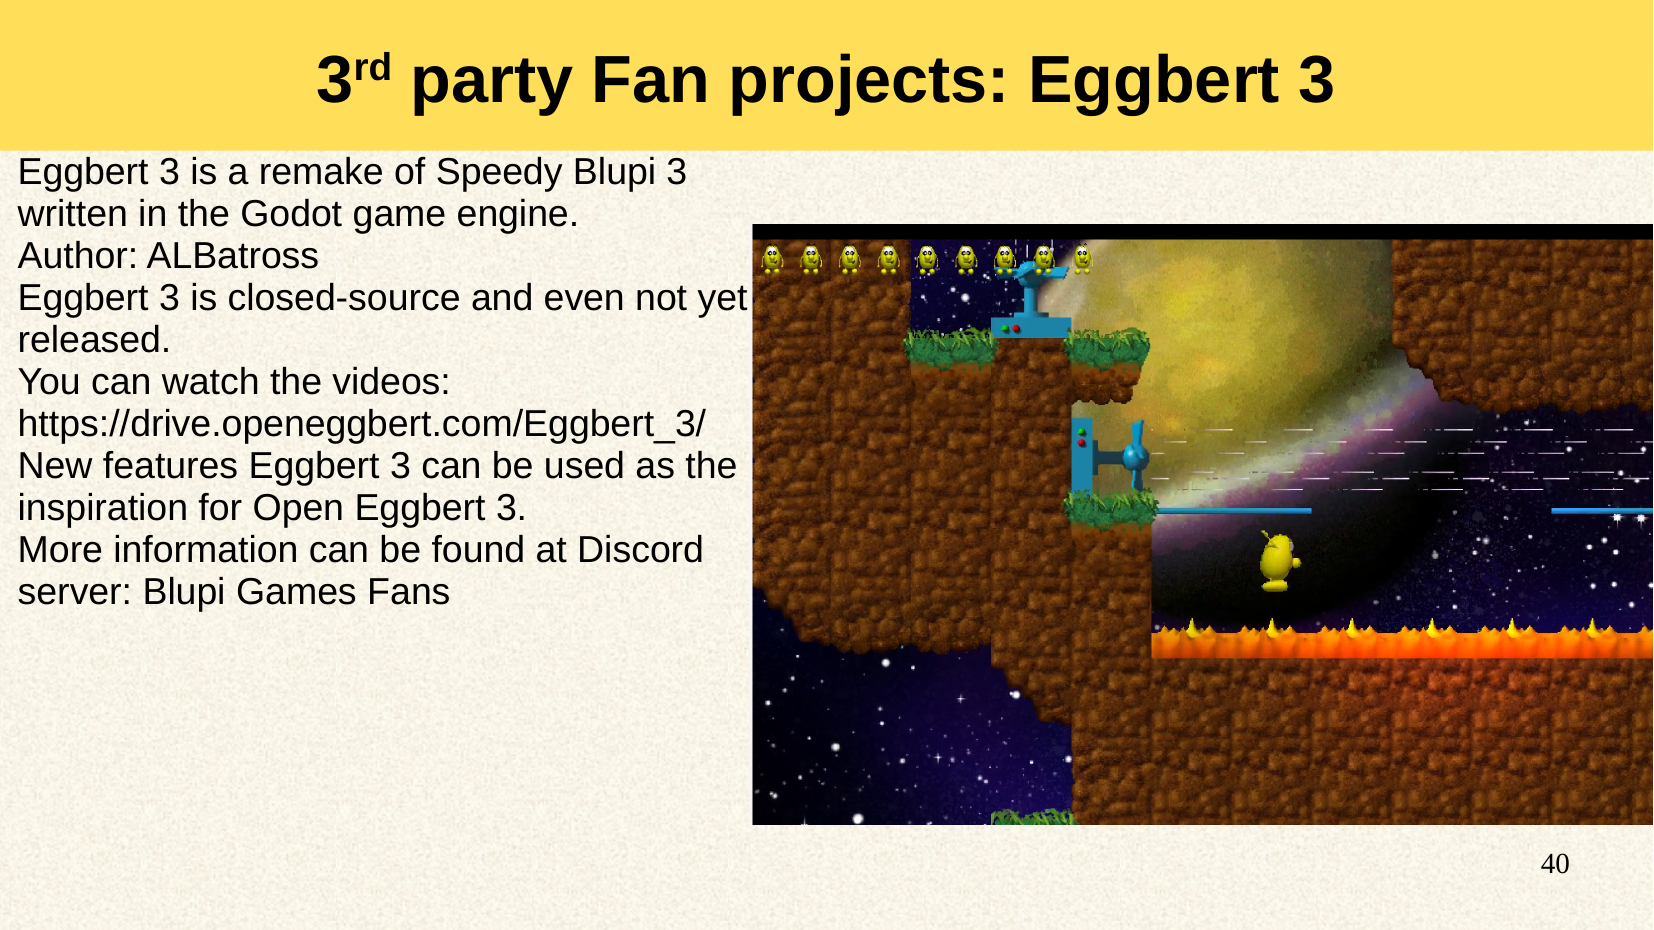

# 3rd party Fan projects: Eggbert 3
Eggbert 3 is a remake of Speedy Blupi 3 written in the Godot game engine.
Author: ALBatross
Eggbert 3 is closed-source and even not yet released.
You can watch the videos: https://drive.openeggbert.com/Eggbert_3/
New features Eggbert 3 can be used as the inspiration for Open Eggbert 3.
More information can be found at Discord server: Blupi Games Fans
40